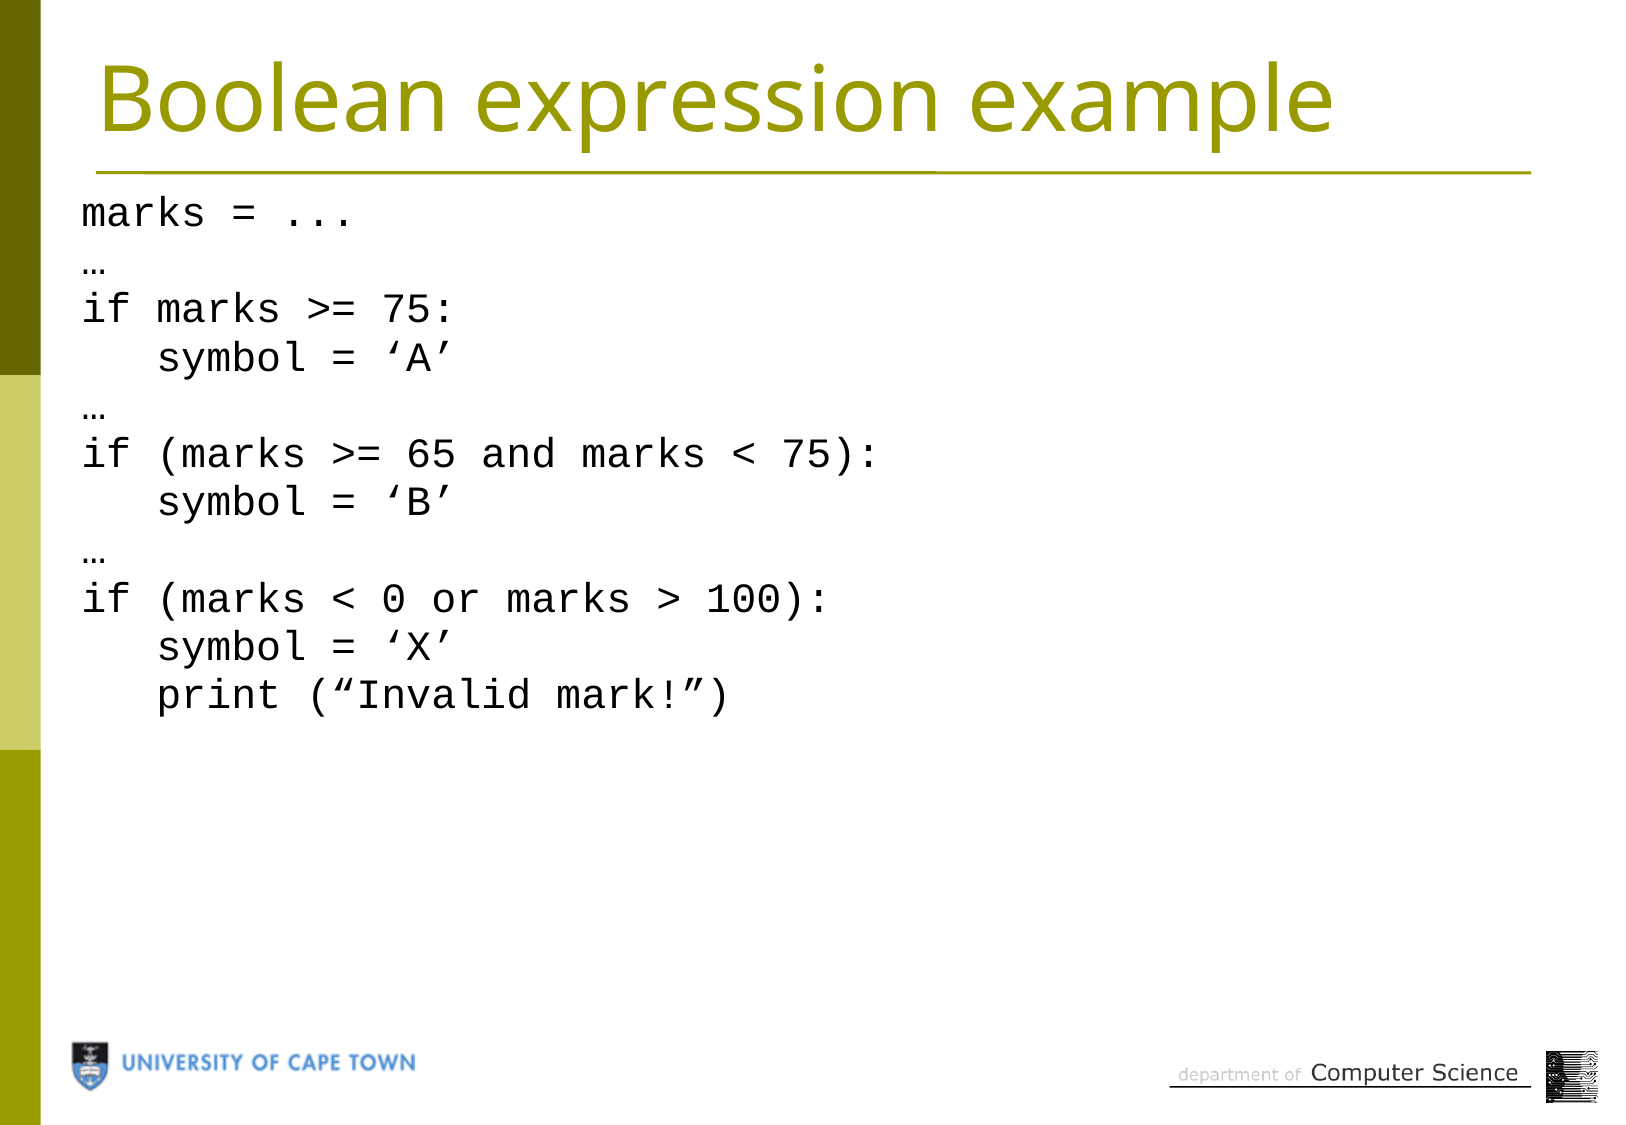

# Boolean expression example
marks = ...
…
if marks >= 75:
 symbol = ‘A’
…
if (marks >= 65 and marks < 75):
 symbol = ‘B’
…
if (marks < 0 or marks > 100):
 symbol = ‘X’
 print (“Invalid mark!”)